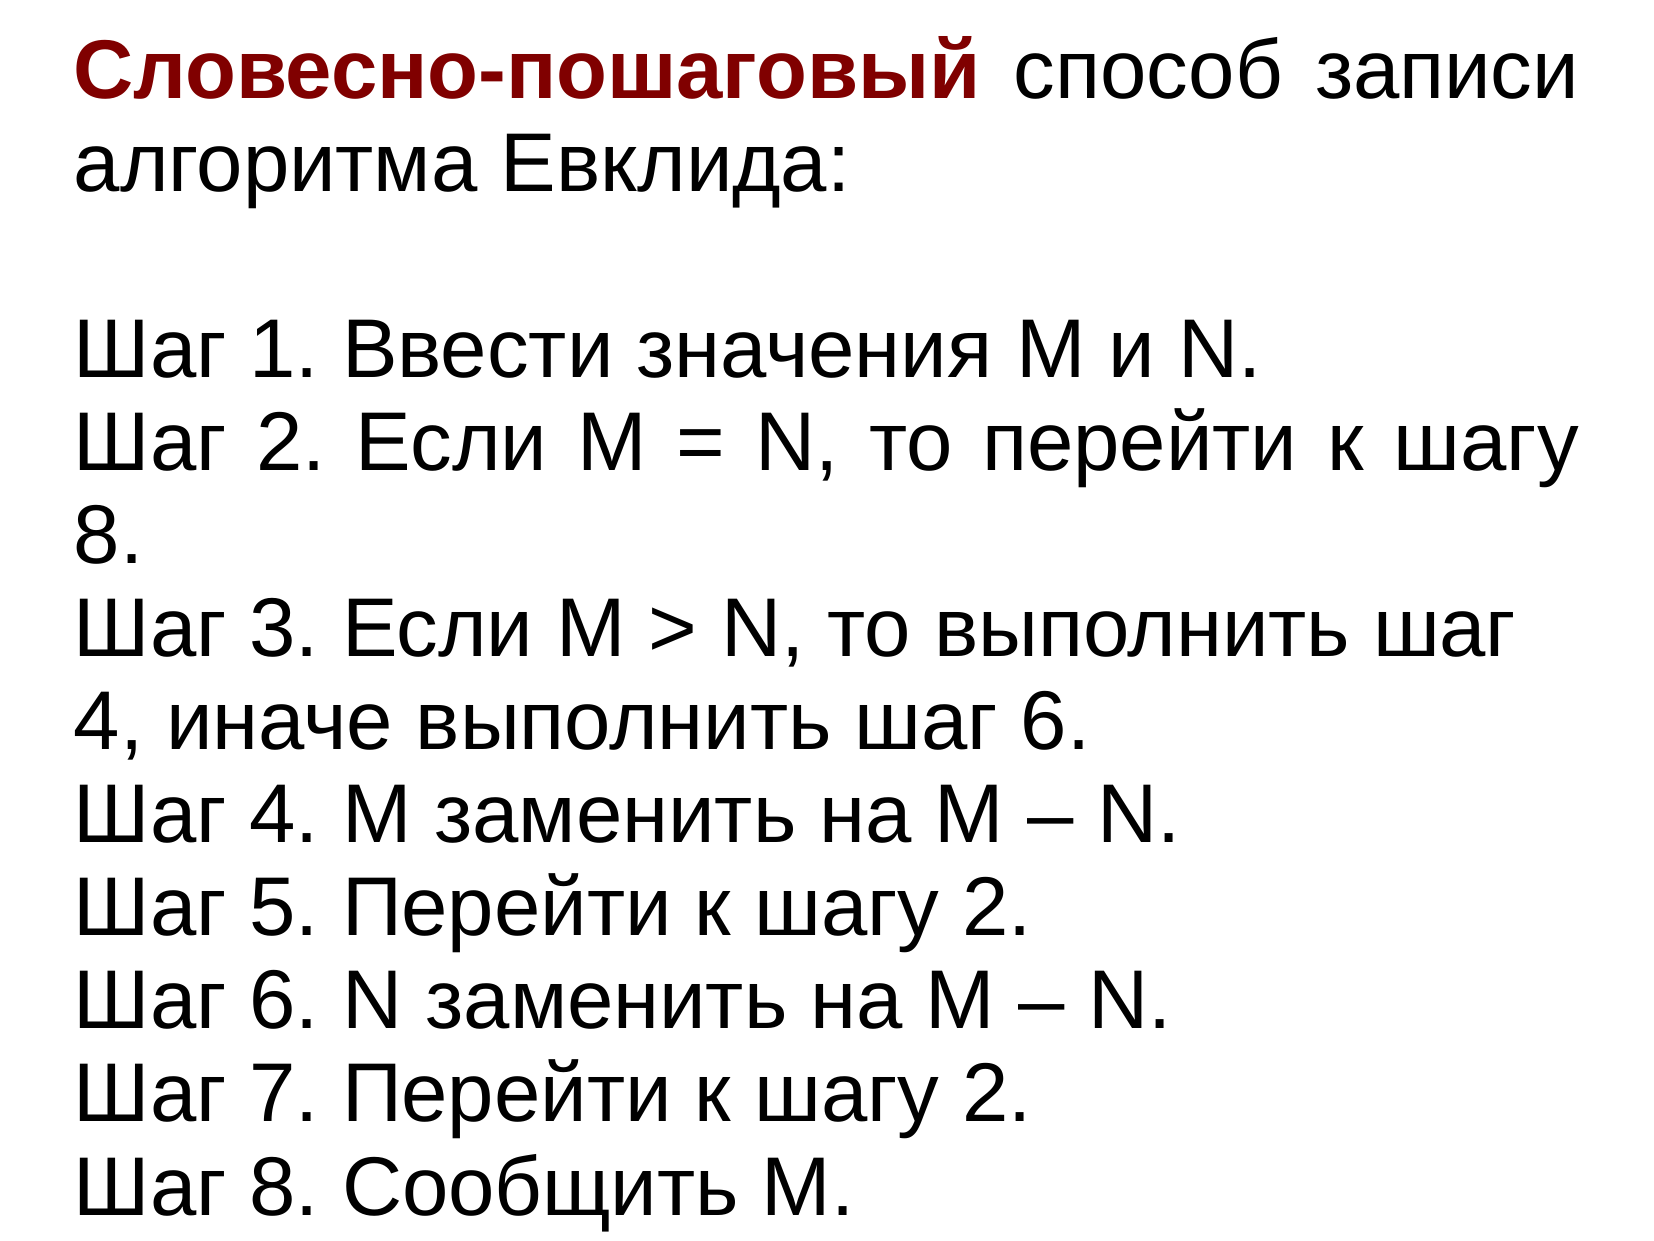

Словесно-пошаговый способ записи алгоритма Евклида:
Шаг 1. Ввести значения M и N.
Шаг 2. Если М = N, то перейти к шагу 8.
Шаг 3. Если М > N, то выполнить шаг 4, иначе выполнить шаг 6.
Шаг 4. М заменить на М – N.
Шаг 5. Перейти к шагу 2.
Шаг 6. N заменить на М – N.
Шаг 7. Перейти к шагу 2.
Шаг 8. Сообщить М.